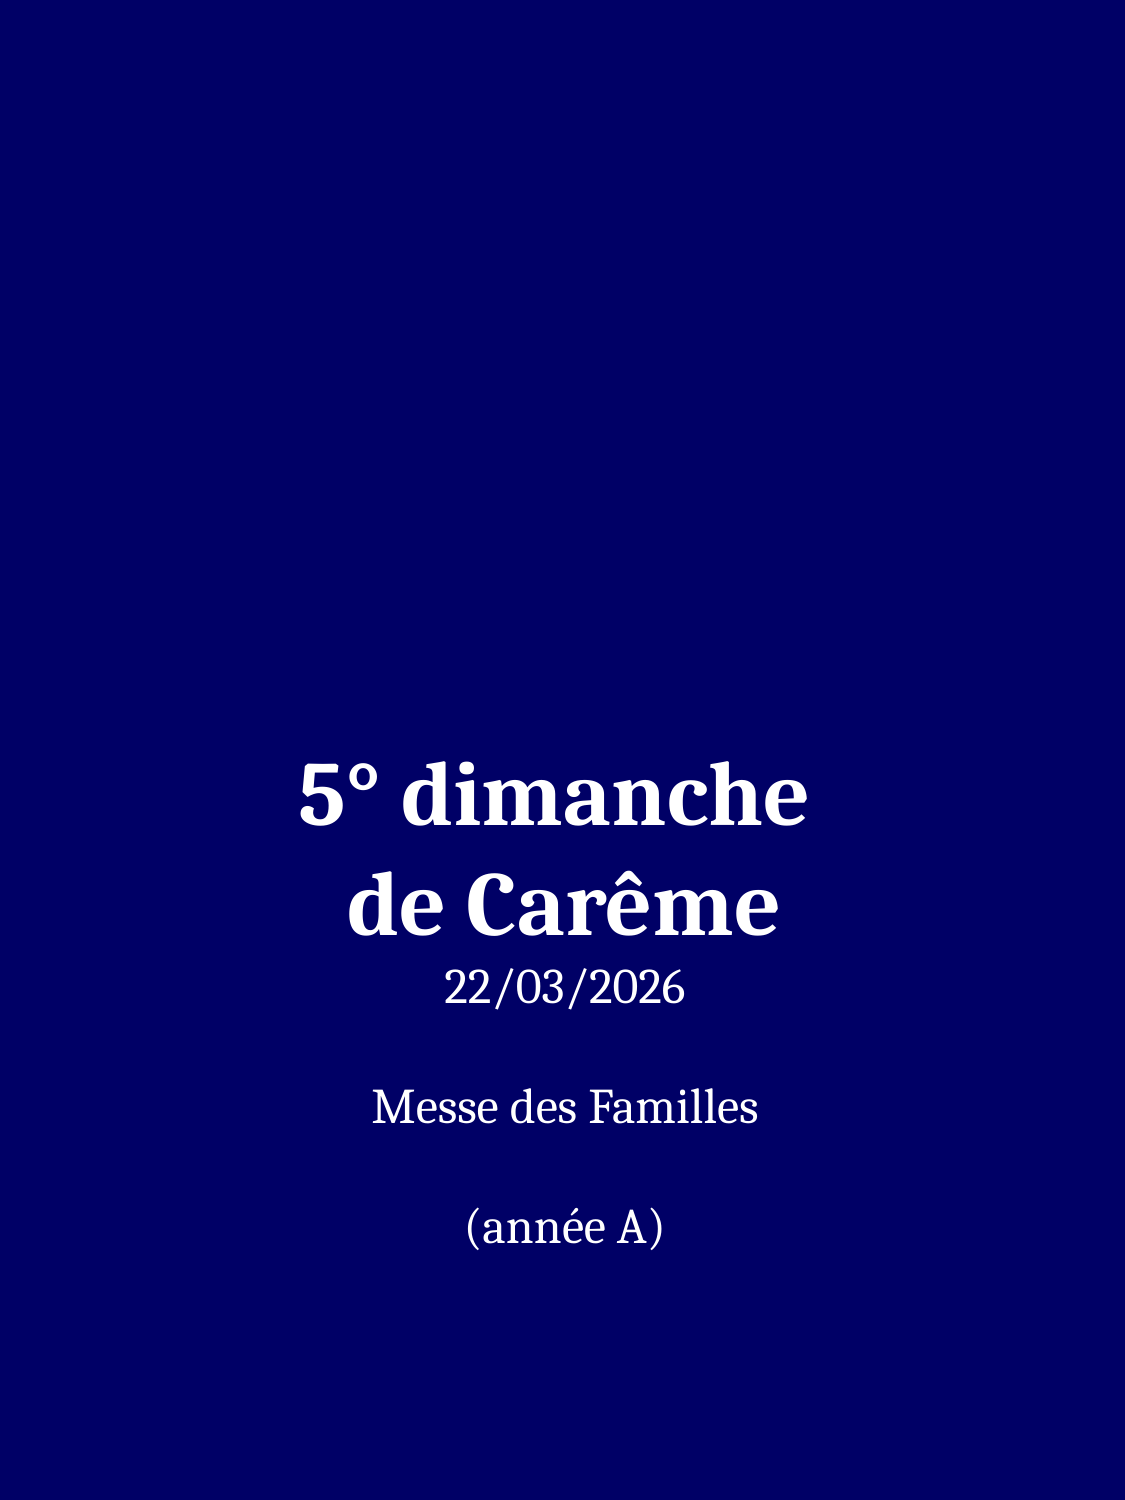

5° dimanche
de Carême
22/03/2026
Messe des Familles
(année A)